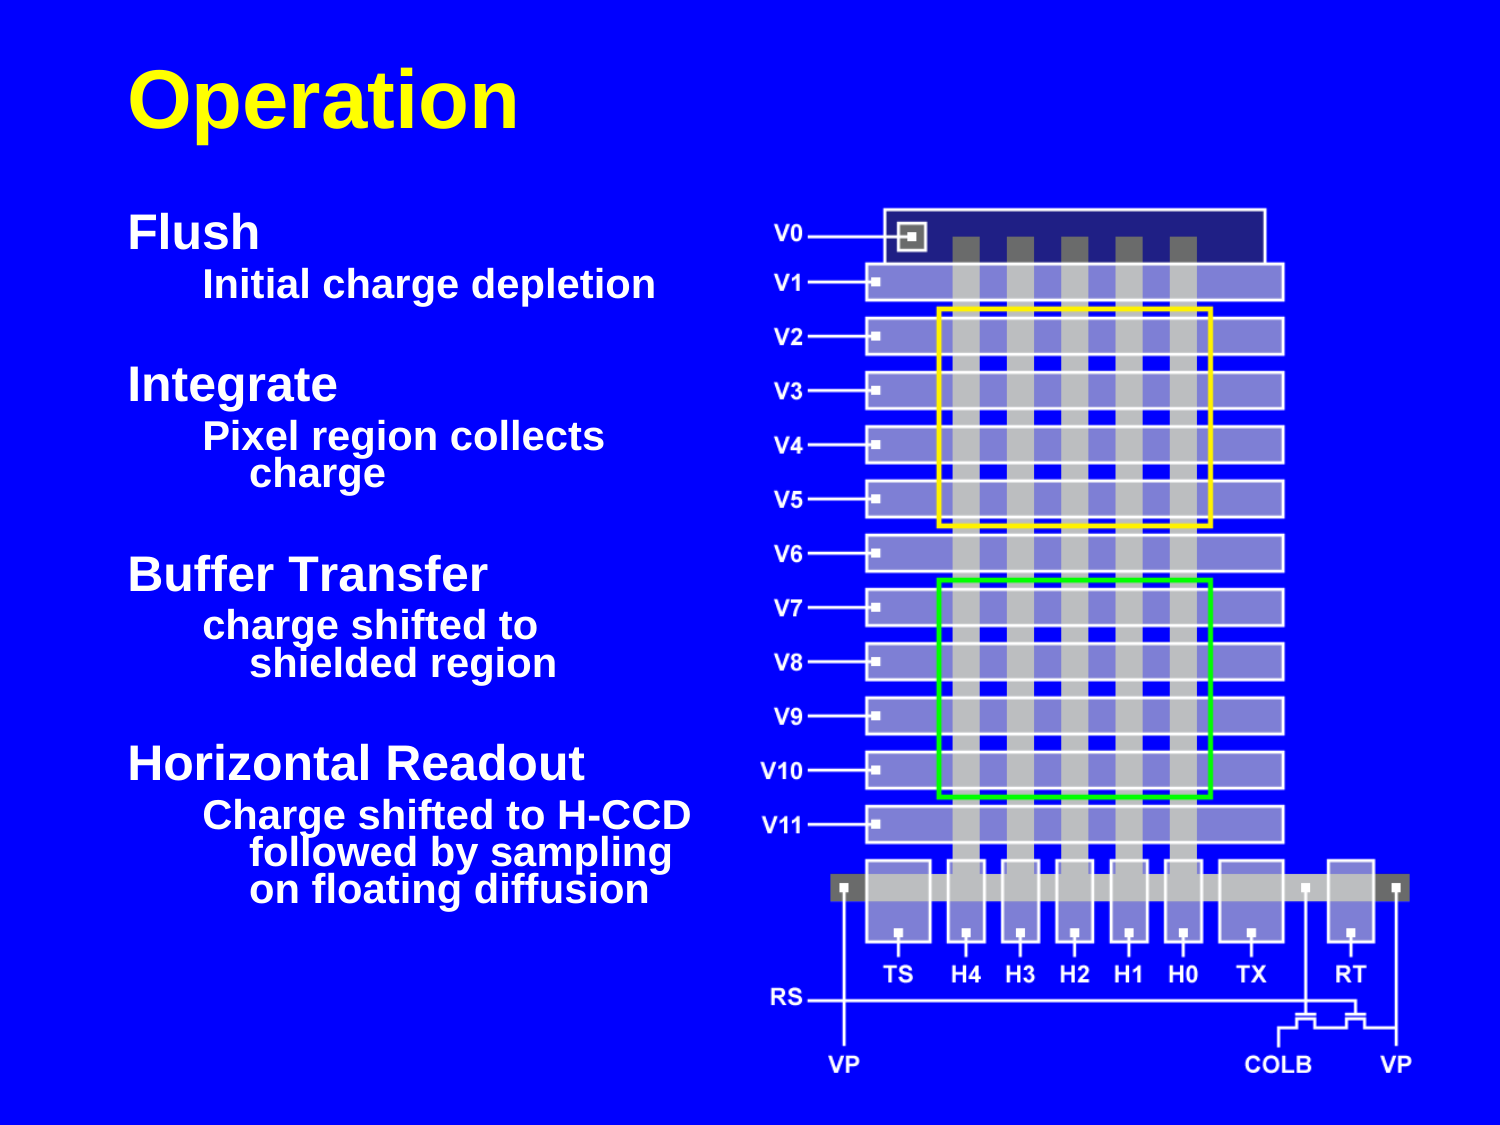

Operation
# Flush
Initial charge depletion
Integrate
Pixel region collects charge
Buffer Transfer
charge shifted to shielded region
Horizontal Readout
Charge shifted to H-CCD followed by sampling on floating diffusion